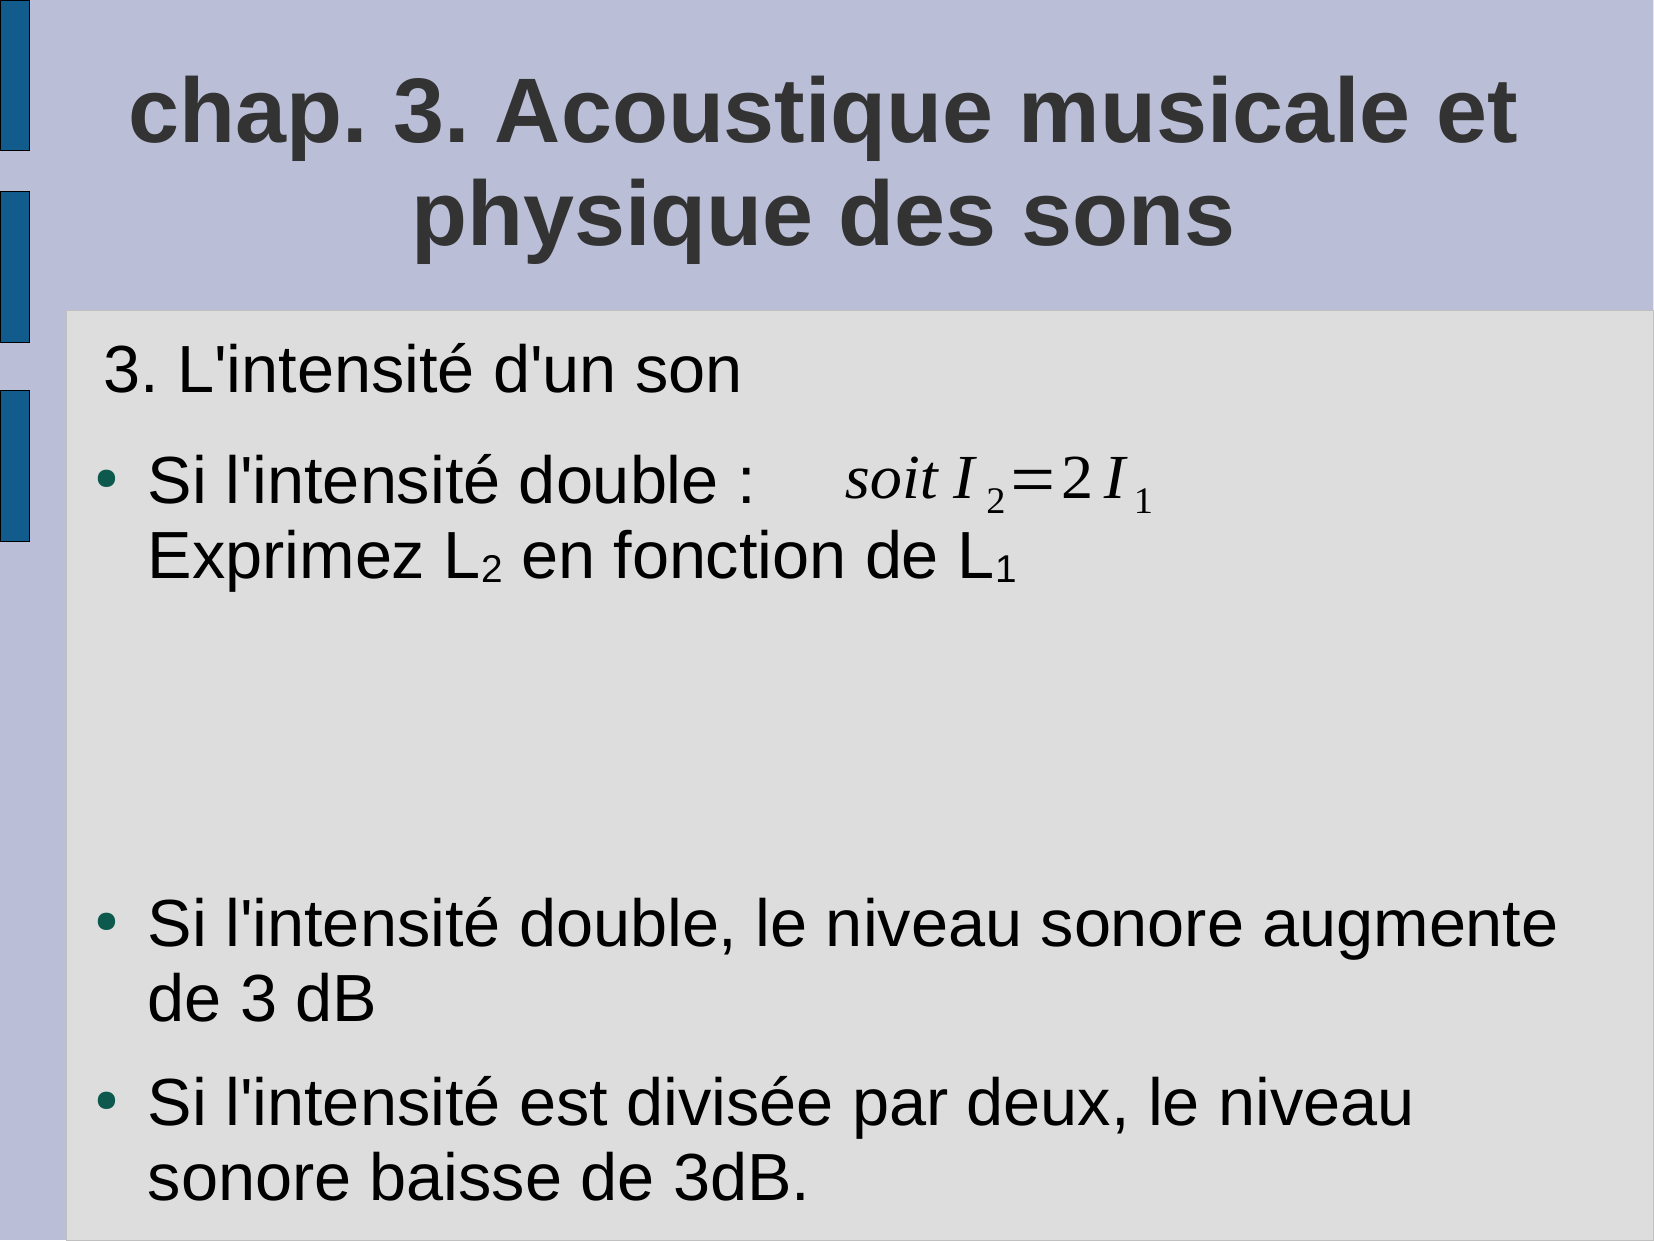

# chap. 3. Acoustique musicale et physique des sons
3. L'intensité d'un son
Si l'intensité double :
Exprimez L2 en fonction de L1
Si l'intensité double, le niveau sonore augmente de 3 dB
Si l'intensité est divisée par deux, le niveau sonore baisse de 3dB.